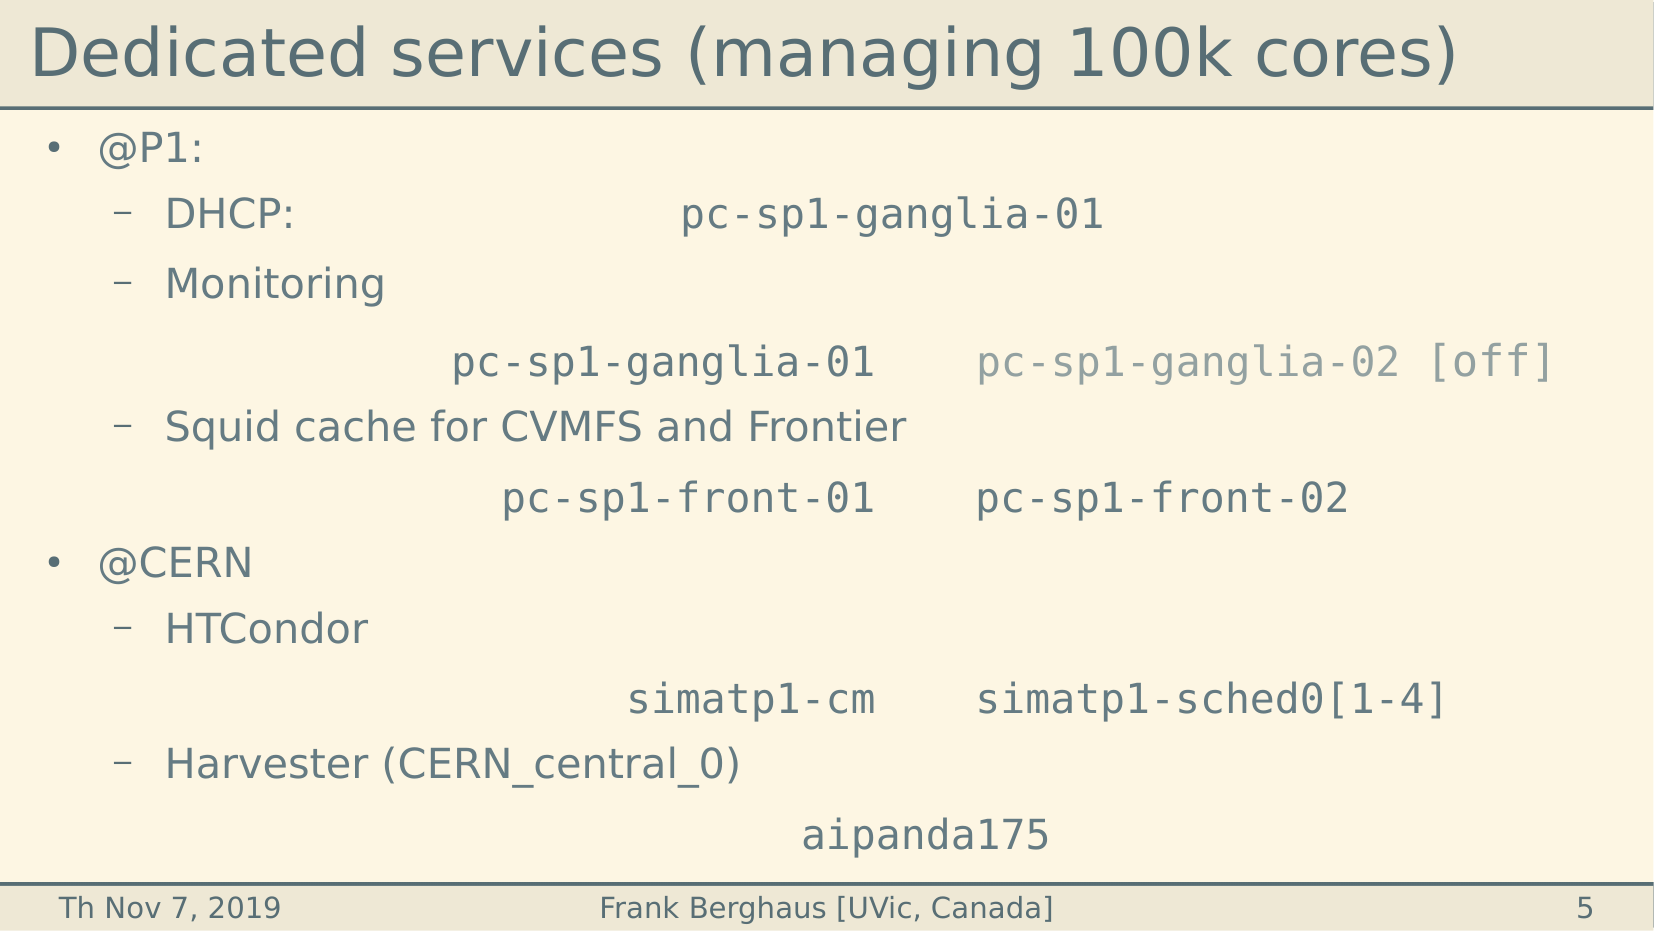

# Dedicated services (managing 100k cores)
@P1:
DHCP: pc-sp1-ganglia-01
Monitoring
pc-sp1-ganglia-01 pc-sp1-ganglia-02
Squid cache for CVMFS and Frontier
pc-sp1-front-01 pc-sp1-front-02
@CERN
HTCondor
 simatp1-cm simatp1-sched0[1-4]
Harvester (CERN_central_0)
aipanda175
[off]
Th Nov 7, 2019
Frank Berghaus [UVic, Canada]
5